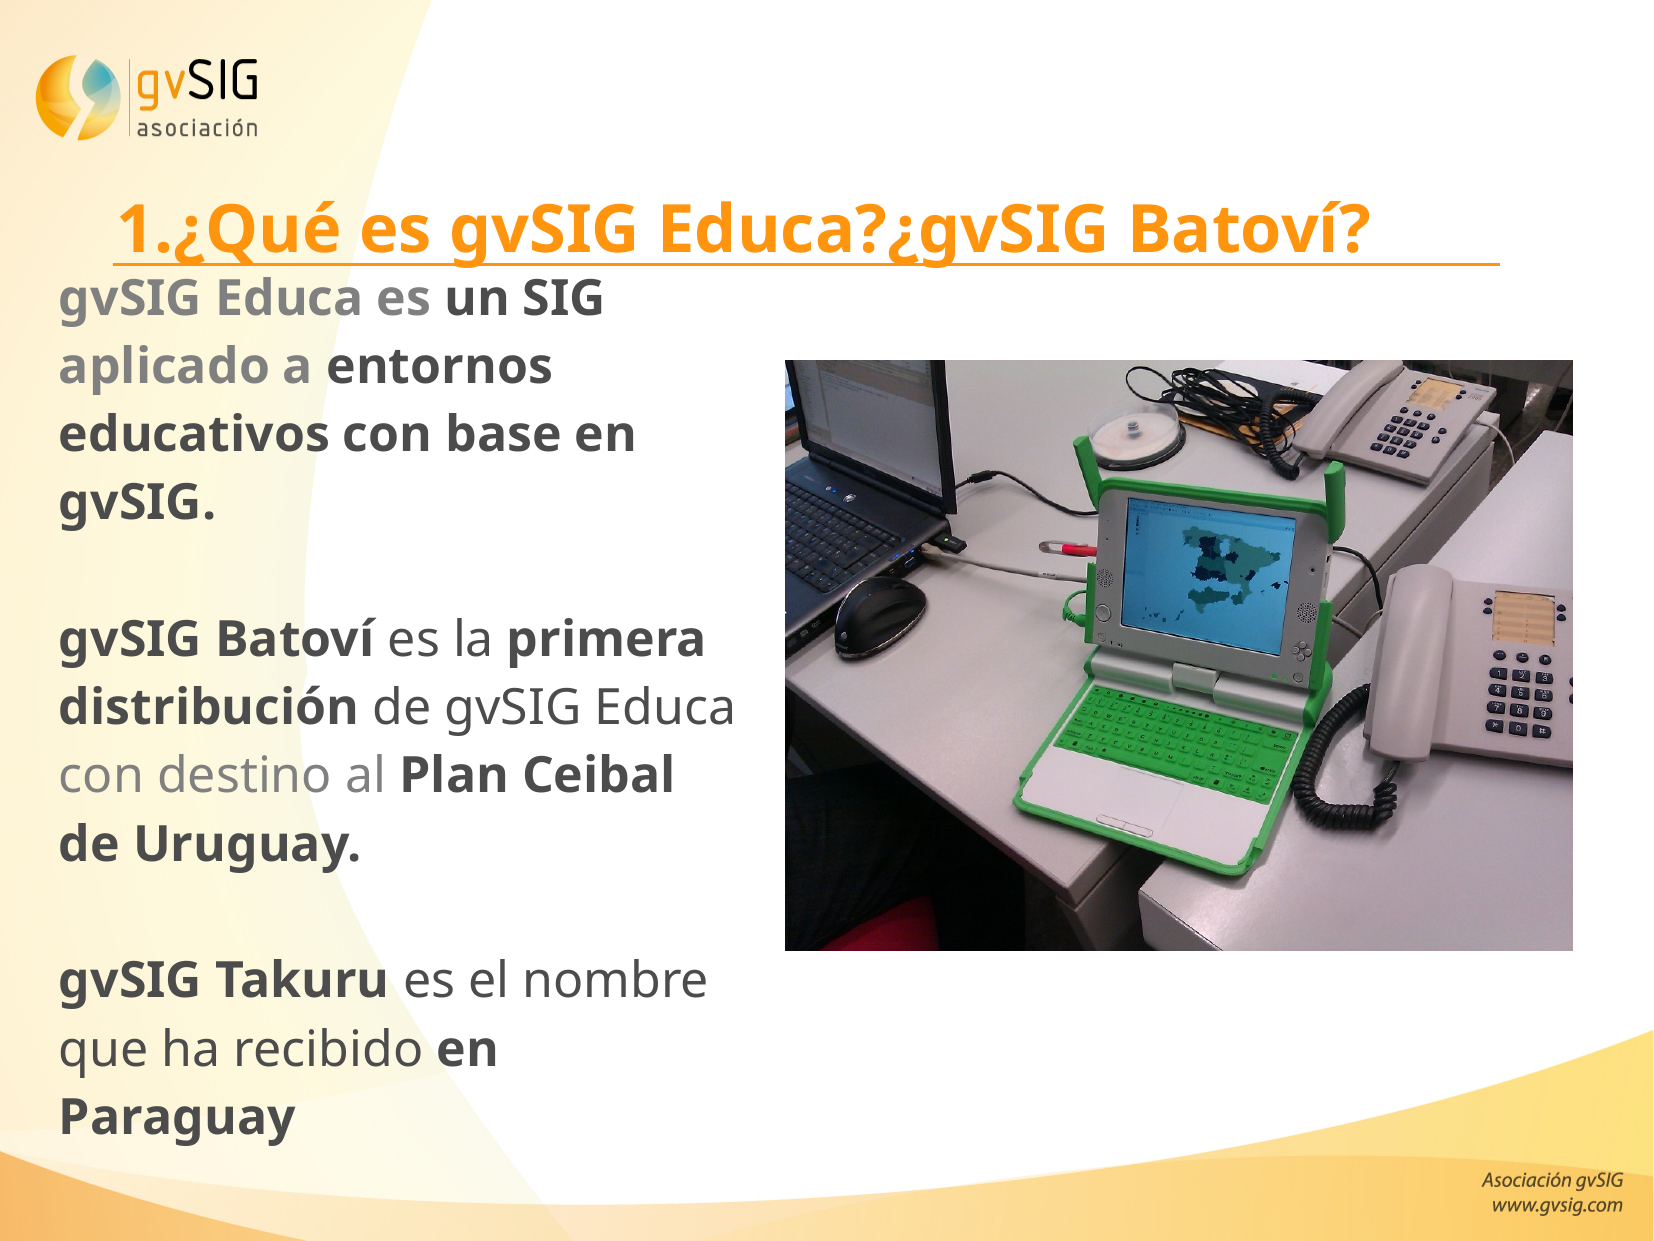

# 1.¿Qué es gvSIG Educa?¿gvSIG Batoví?
gvSIG Educa es un SIG aplicado a entornos educativos con base en gvSIG.
gvSIG Batoví es la primera distribución de gvSIG Educa con destino al Plan Ceibal de Uruguay.
gvSIG Takuru es el nombre que ha recibido en Paraguay